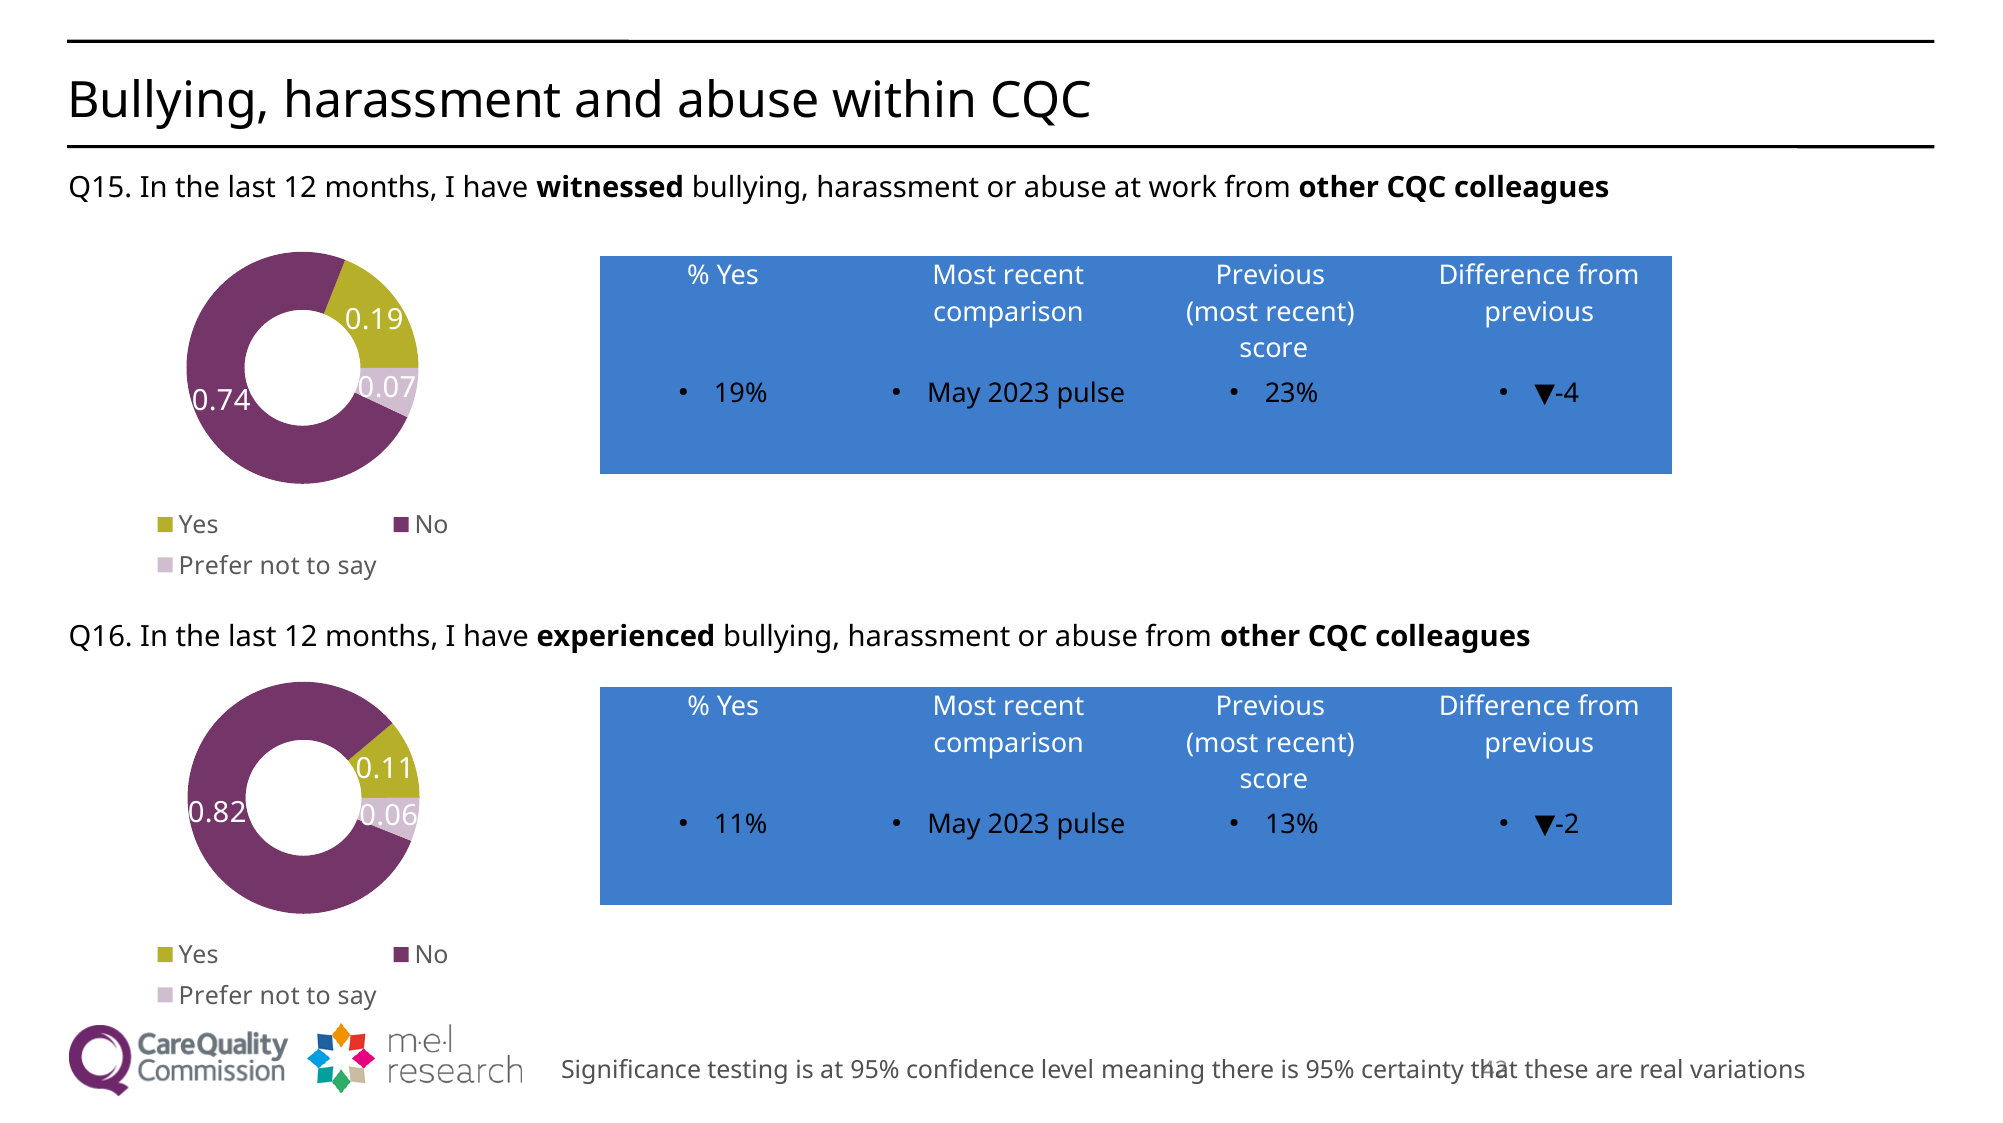

# Bullying, harassment and abuse within CQC
Q15. In the last 12 months, I have witnessed bullying, harassment or abuse at work from other CQC colleagues
### Chart
| Category | x |
|---|---|
| Yes | 0.19 |
| No | 0.74 |
| Prefer not to say | 0.07 || % Yes | | Most recent comparison | Previous (most recent) score | Difference from previous |
| --- | --- | --- | --- | --- |
| 19% | | May 2023 pulse | 23% | ▼-4 |
Q16. In the last 12 months, I have experienced bullying, harassment or abuse from other CQC colleagues
### Chart
| Category | x |
|---|---|
| Yes | 0.11 |
| No | 0.82 |
| Prefer not to say | 0.06 || % Yes | | Most recent comparison | Previous (most recent) score | Difference from previous |
| --- | --- | --- | --- | --- |
| 11% | | May 2023 pulse | 13% | ▼-2 |
41
Significance testing is at 95% confidence level meaning there is 95% certainty that these are real variations